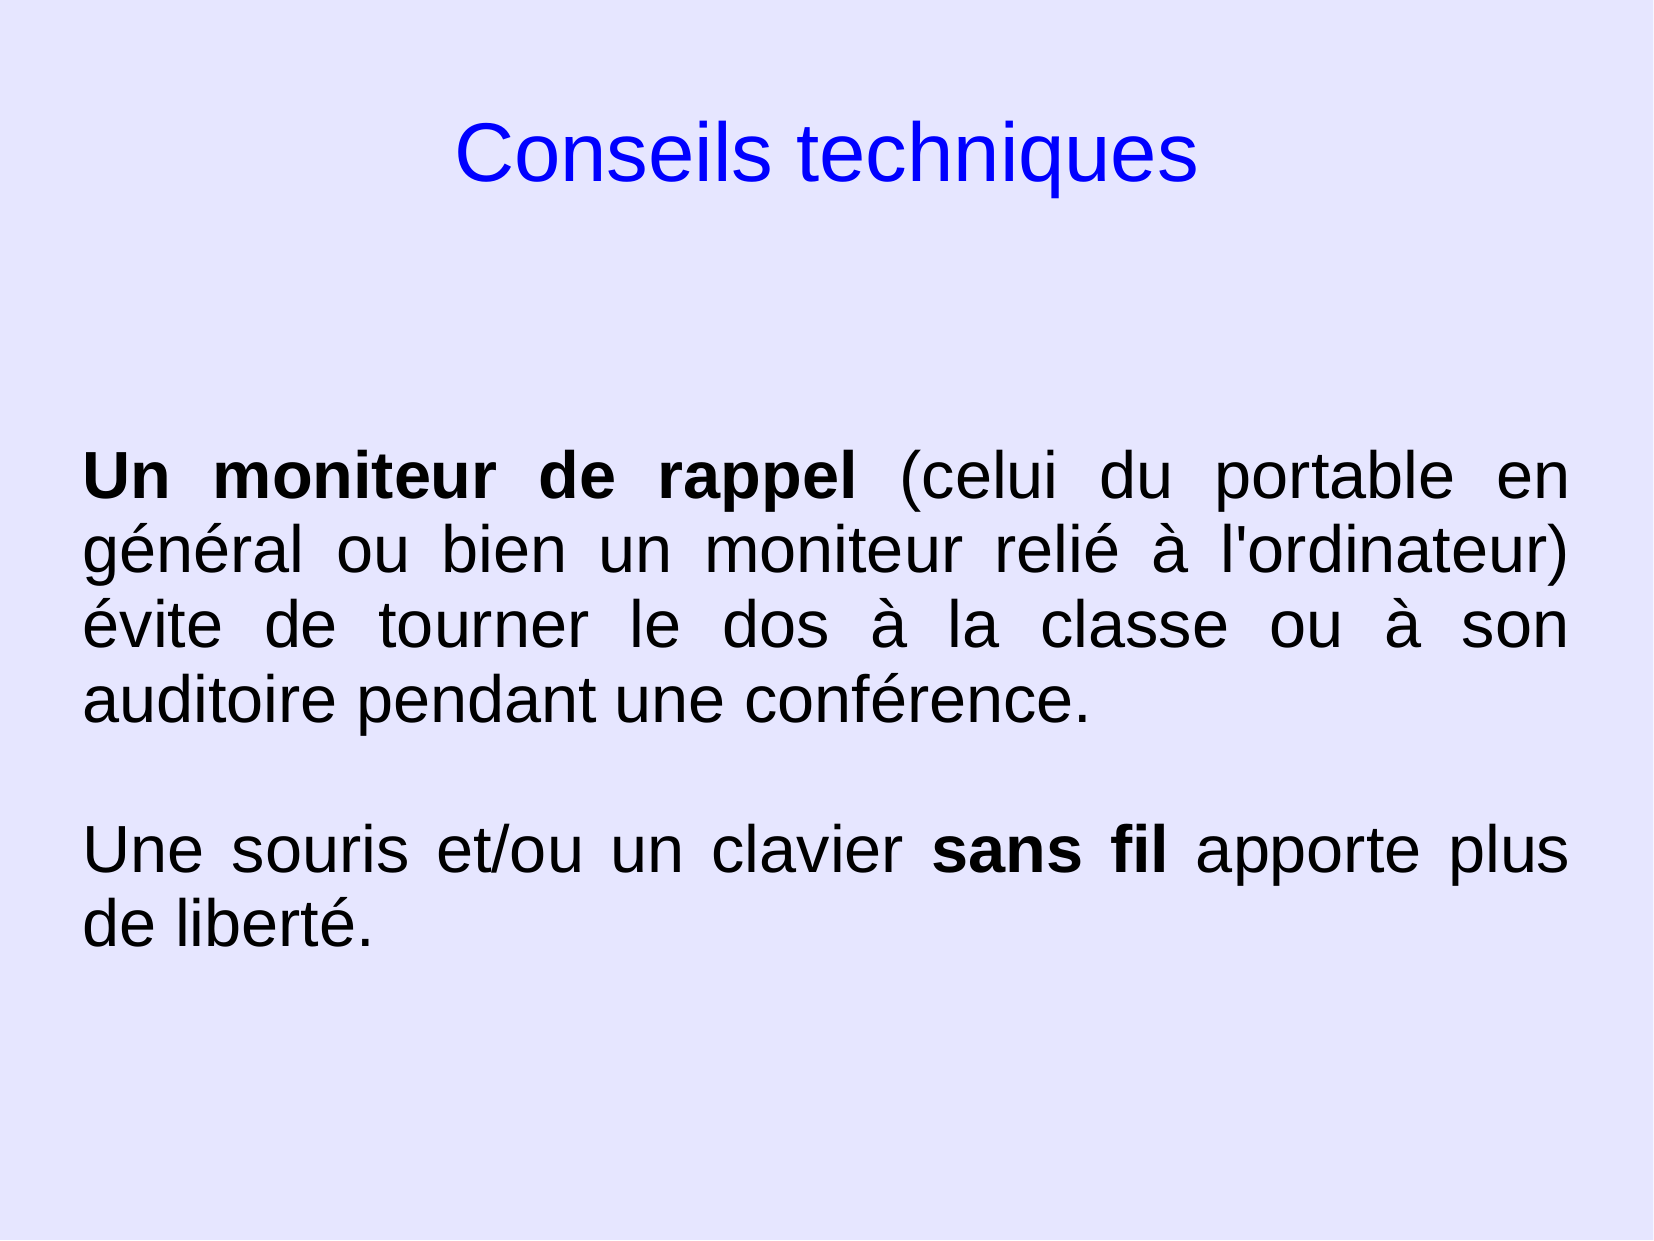

# Conseils techniques
Un moniteur de rappel (celui du portable en général ou bien un moniteur relié à l'ordinateur) évite de tourner le dos à la classe ou à son auditoire pendant une conférence.
Une souris et/ou un clavier sans fil apporte plus de liberté.